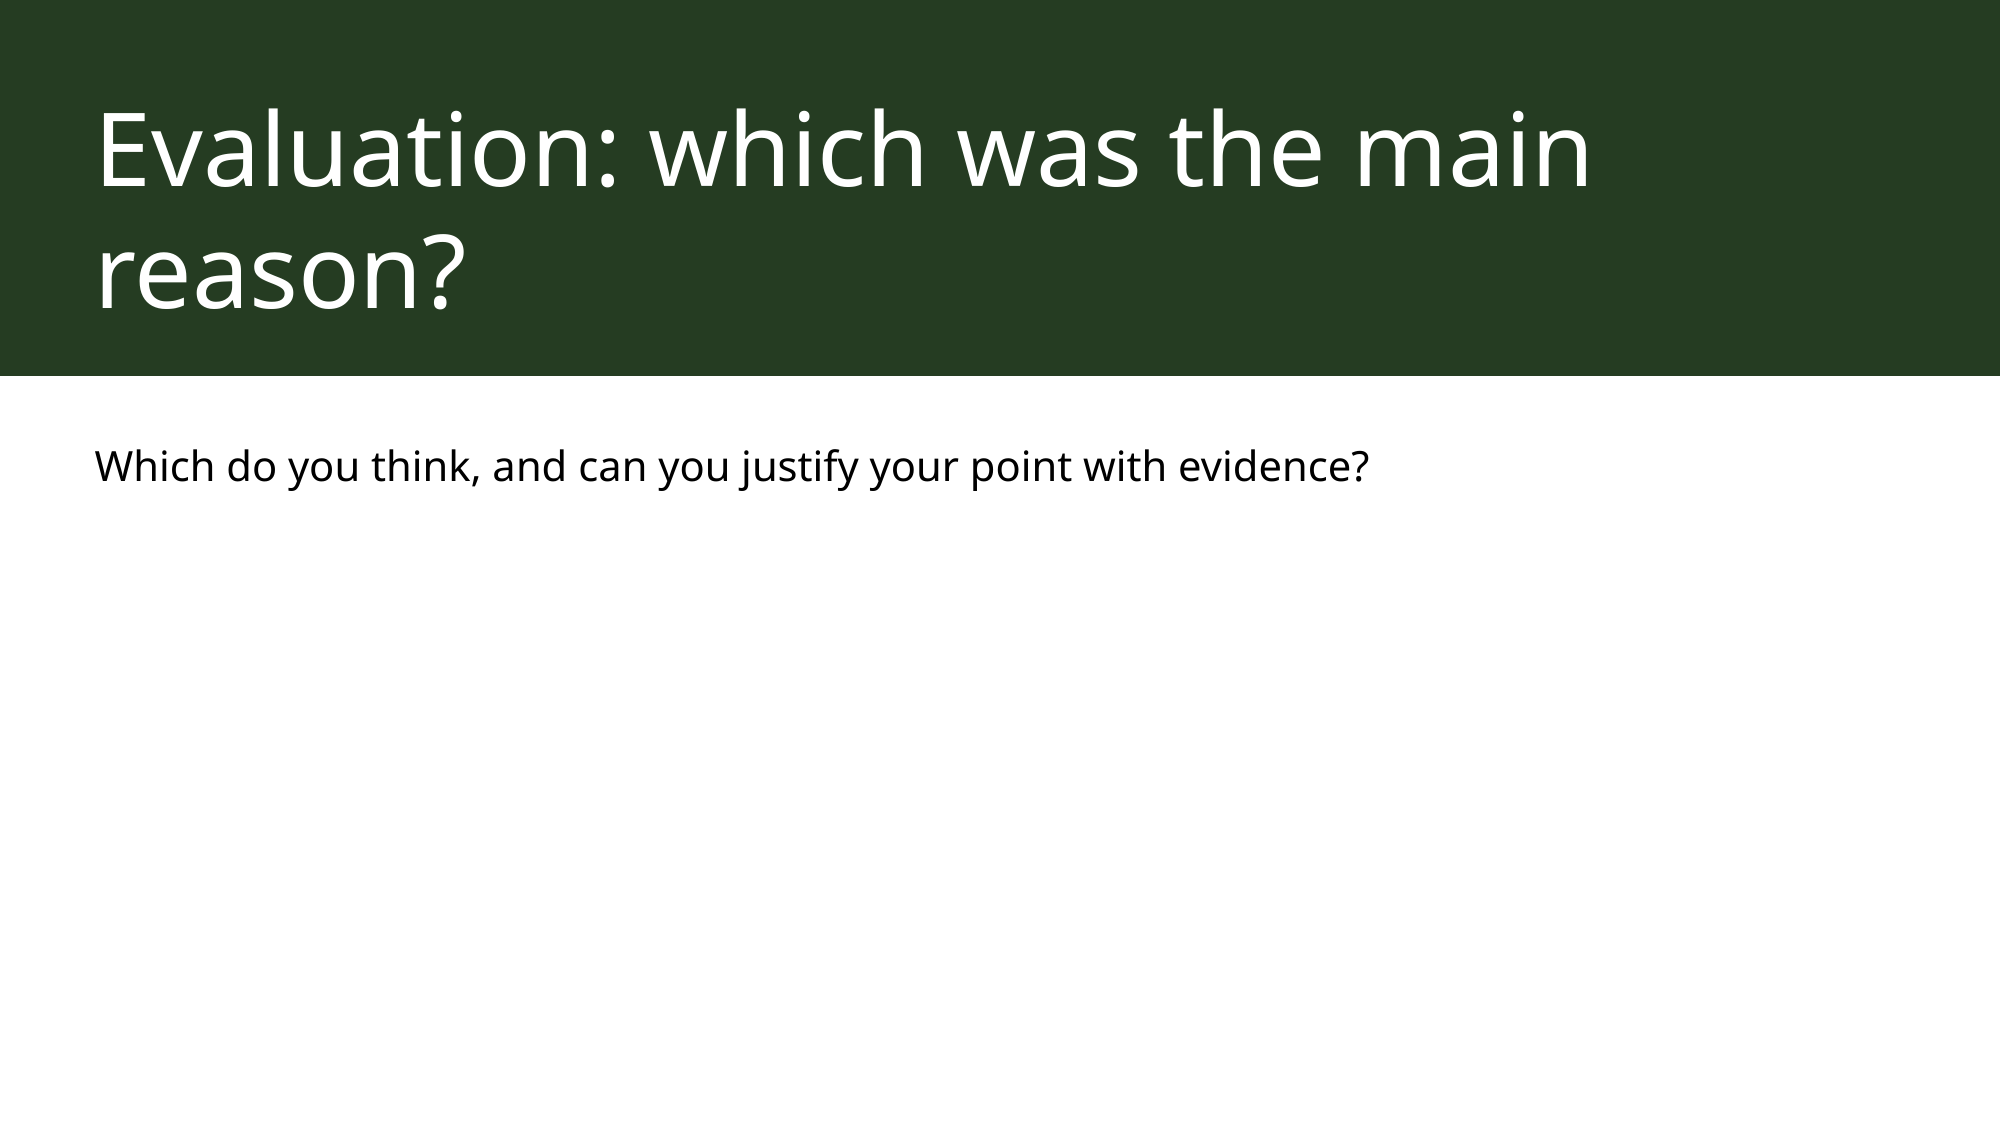

# Evaluation: which was the main reason?
Which do you think, and can you justify your point with evidence?